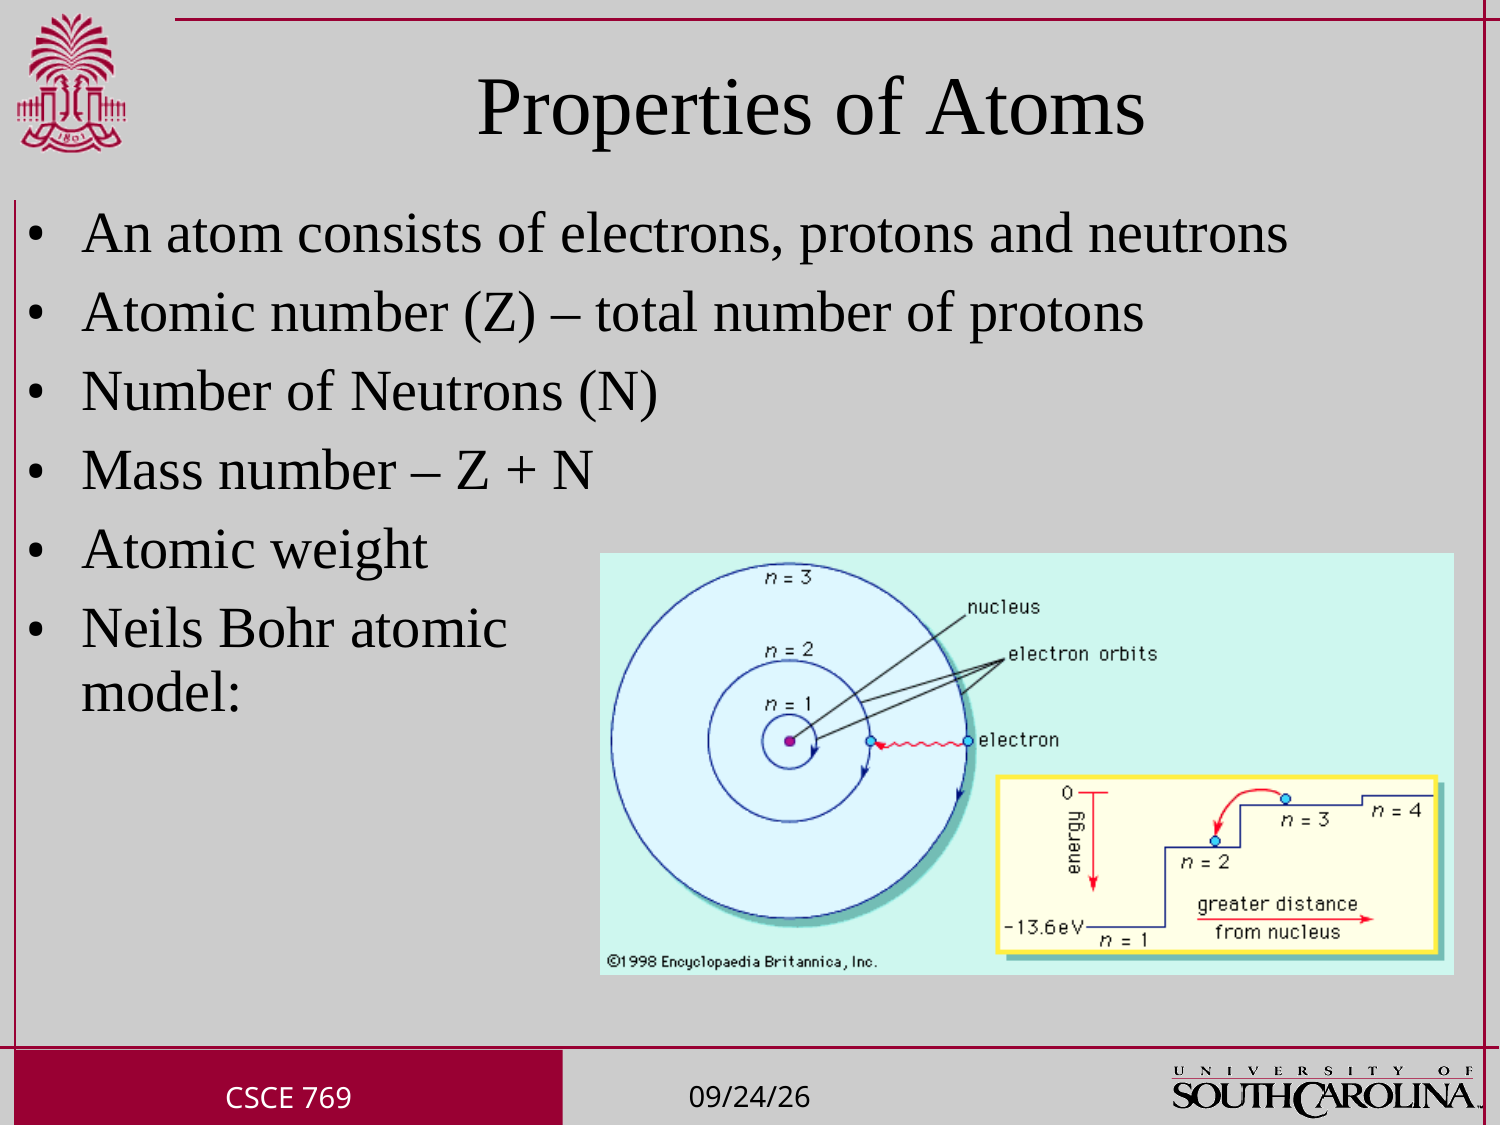

# Properties of Atoms
An atom consists of electrons, protons and neutrons
Atomic number (Z) – total number of protons
Number of Neutrons (N)
Mass number – Z + N
Atomic weight
Neils Bohr atomic
model: